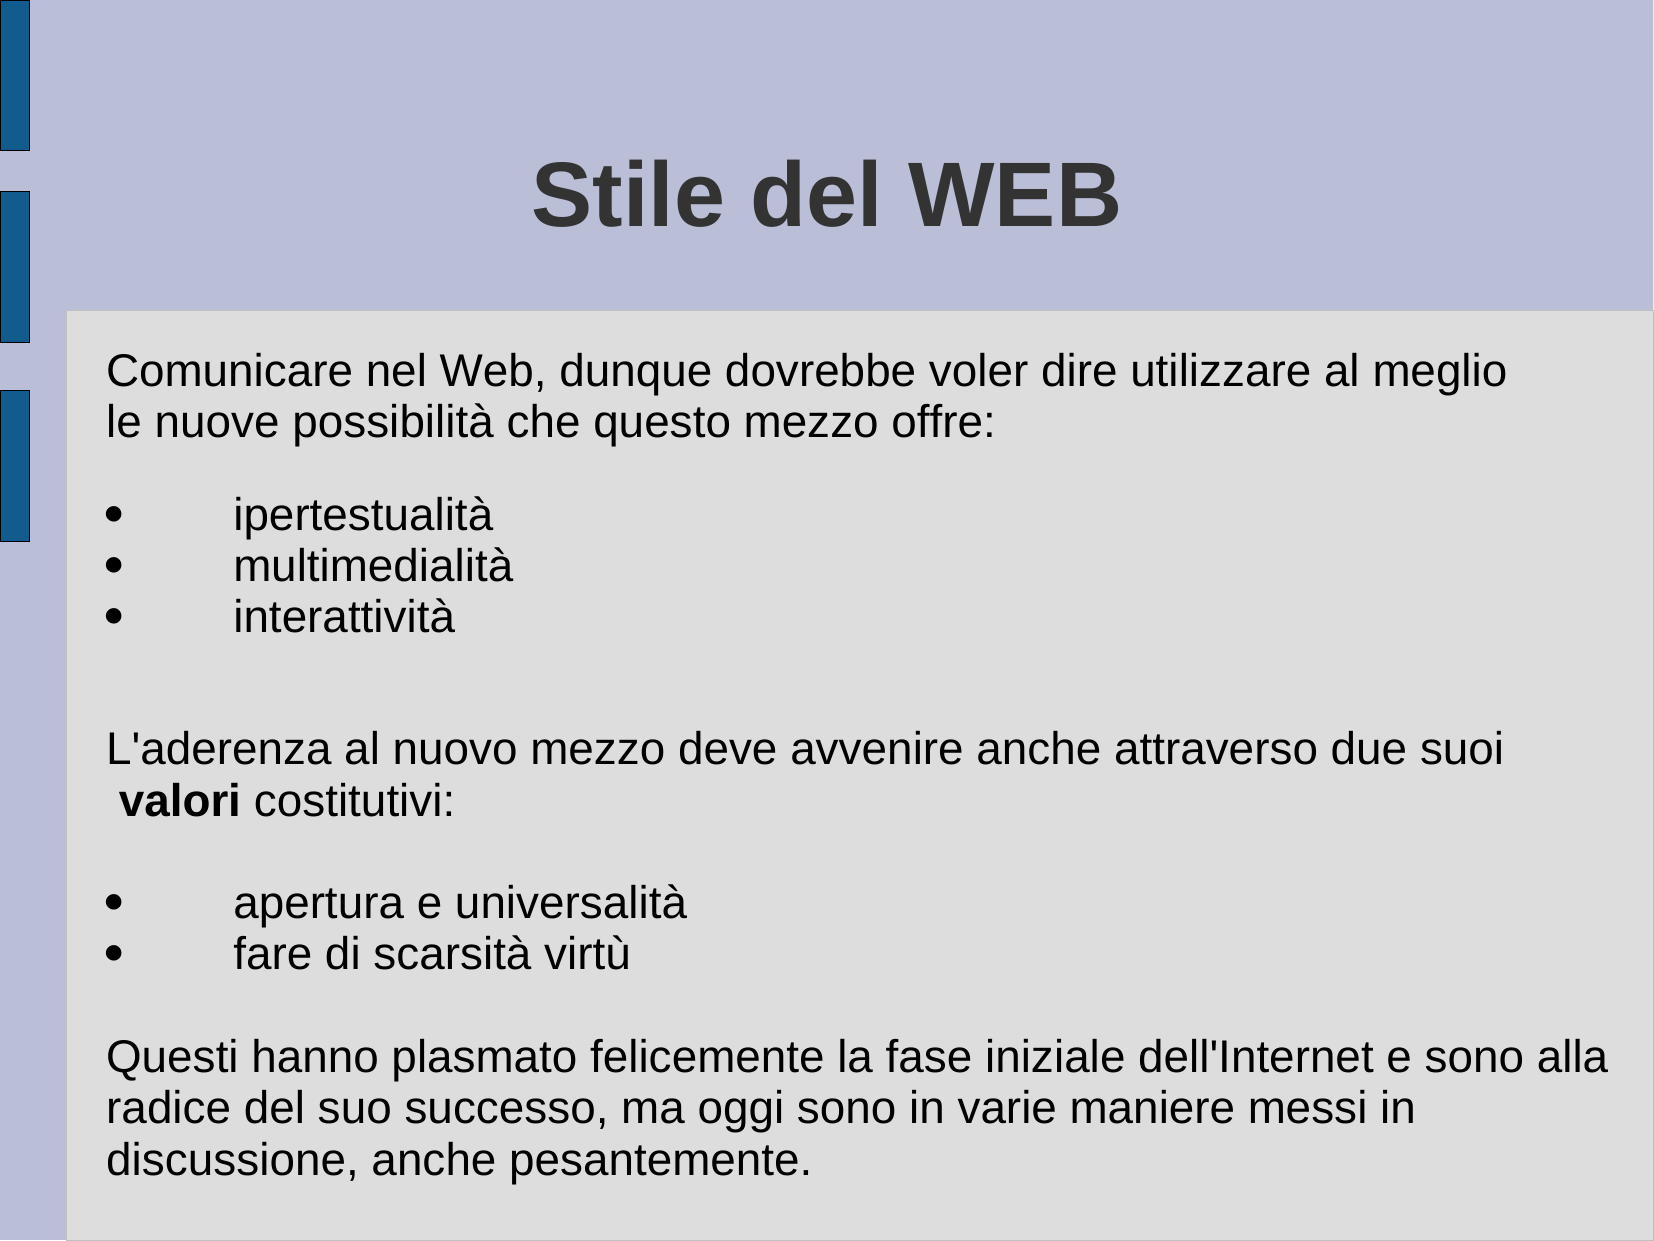

# Stile del WEB
Comunicare nel Web, dunque dovrebbe voler dire utilizzare al meglio
le nuove possibilità che questo mezzo offre:
·	ipertestualità
·	multimedialità
·	interattività
L'aderenza al nuovo mezzo deve avvenire anche attraverso due suoi
 valori costitutivi:
·	apertura e universalità
·	fare di scarsità virtù
Questi hanno plasmato felicemente la fase iniziale dell'Internet e sono alla
radice del suo successo, ma oggi sono in varie maniere messi in
discussione, anche pesantemente.